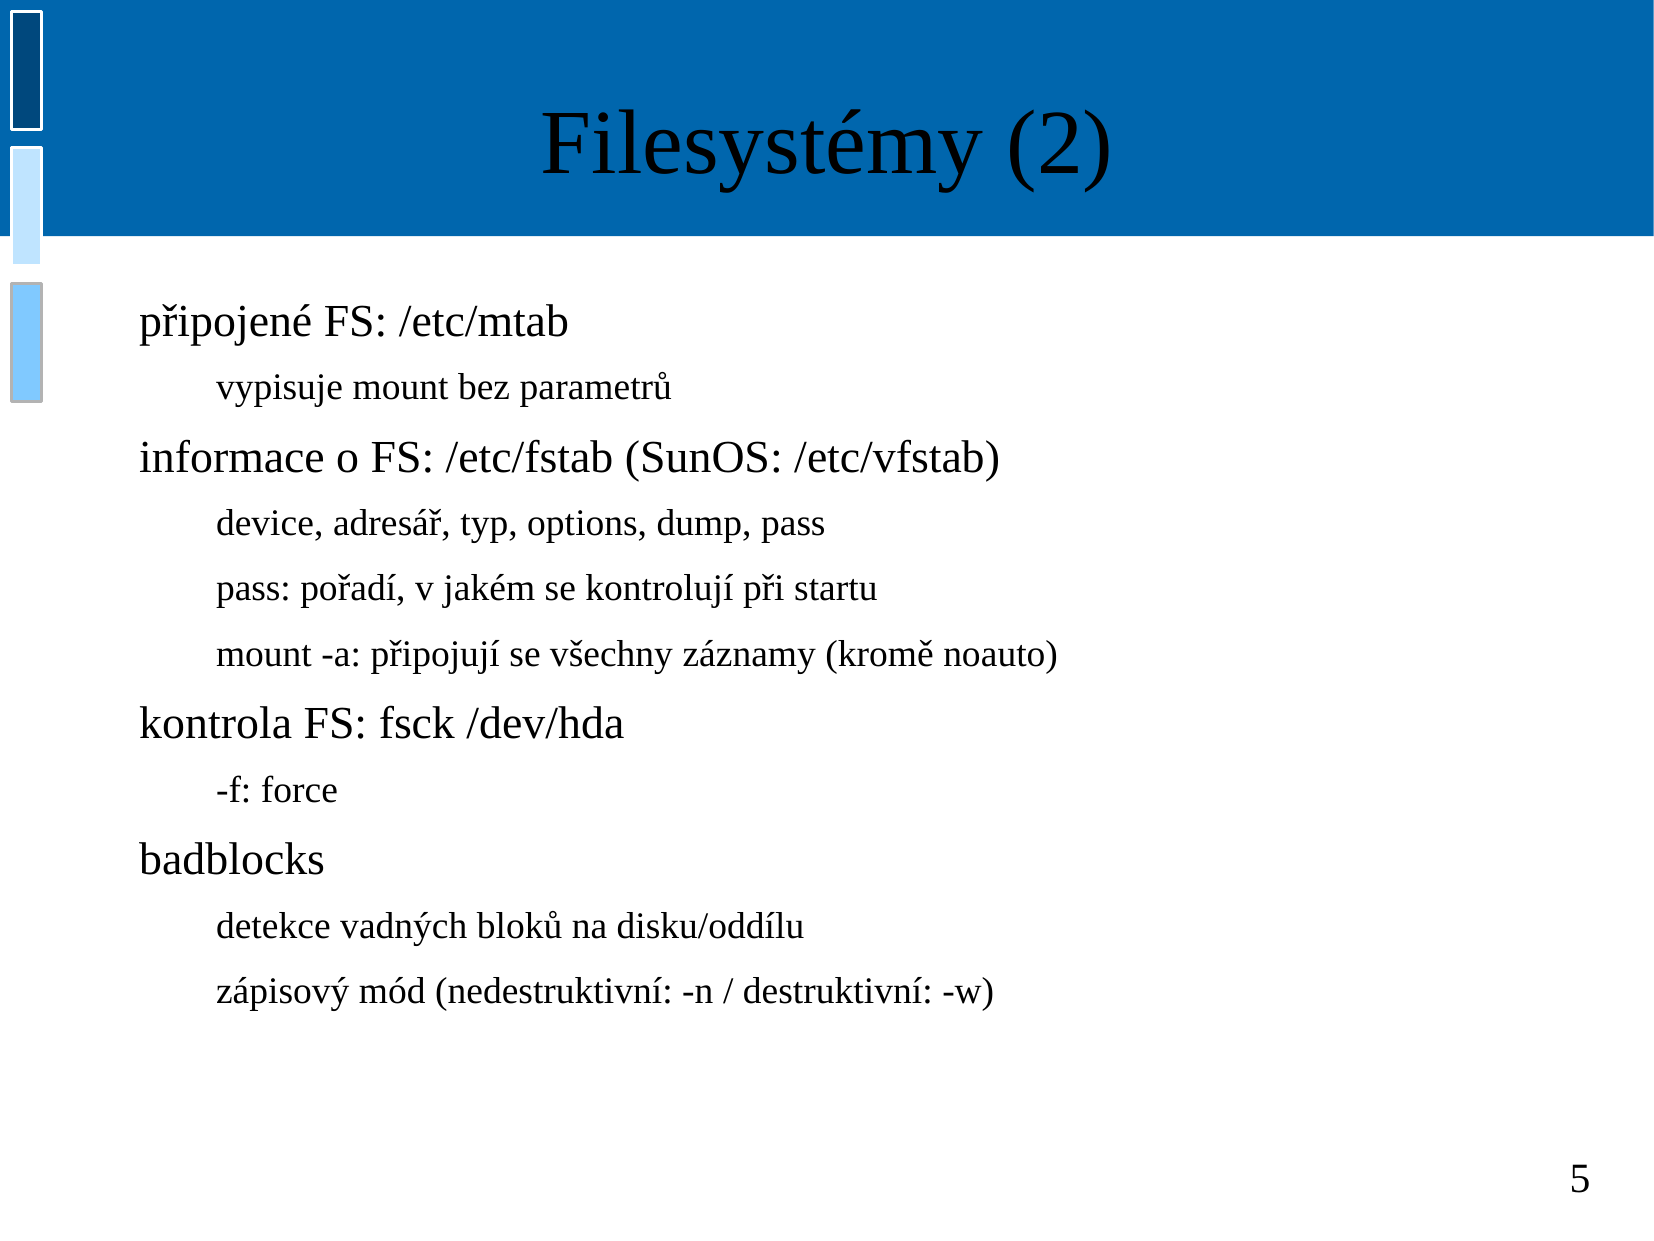

# Filesystémy (2)
připojené FS: /etc/mtab
vypisuje mount bez parametrů
informace o FS: /etc/fstab (SunOS: /etc/vfstab)
device, adresář, typ, options, dump, pass
pass: pořadí, v jakém se kontrolují při startu
mount -a: připojují se všechny záznamy (kromě noauto)
kontrola FS: fsck /dev/hda
-f: force
badblocks
detekce vadných bloků na disku/oddílu
zápisový mód (nedestruktivní: -n / destruktivní: -w)